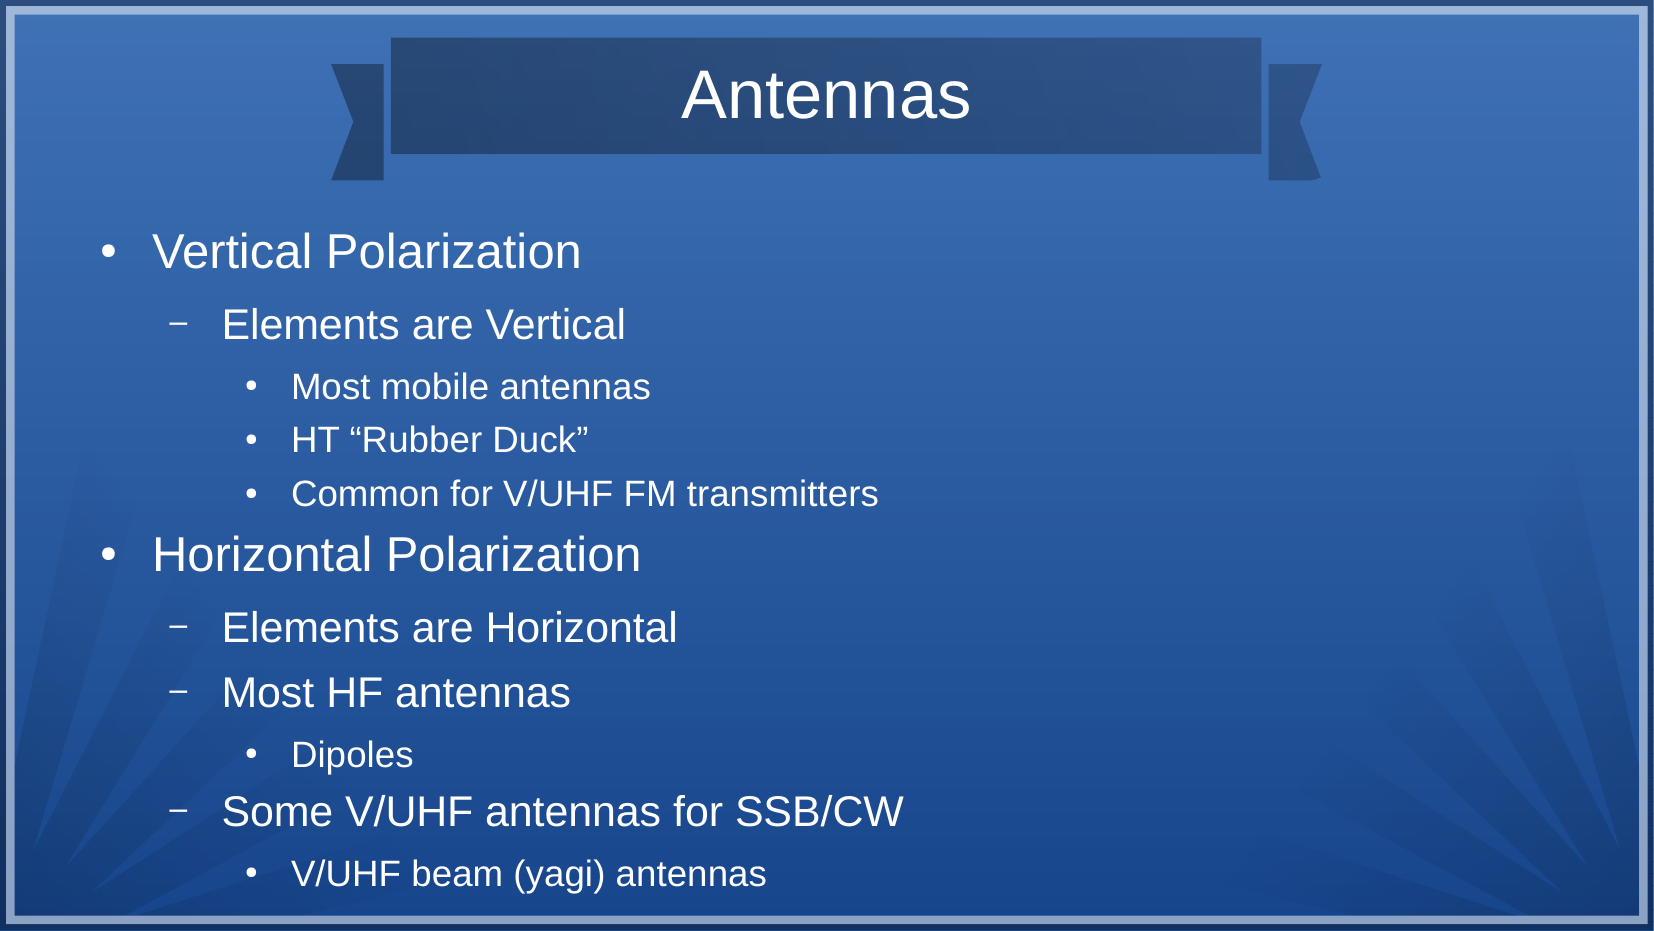

# Antennas
Vertical Polarization
Elements are Vertical
Most mobile antennas
HT “Rubber Duck”
Common for V/UHF FM transmitters
Horizontal Polarization
Elements are Horizontal
Most HF antennas
Dipoles
Some V/UHF antennas for SSB/CW
V/UHF beam (yagi) antennas